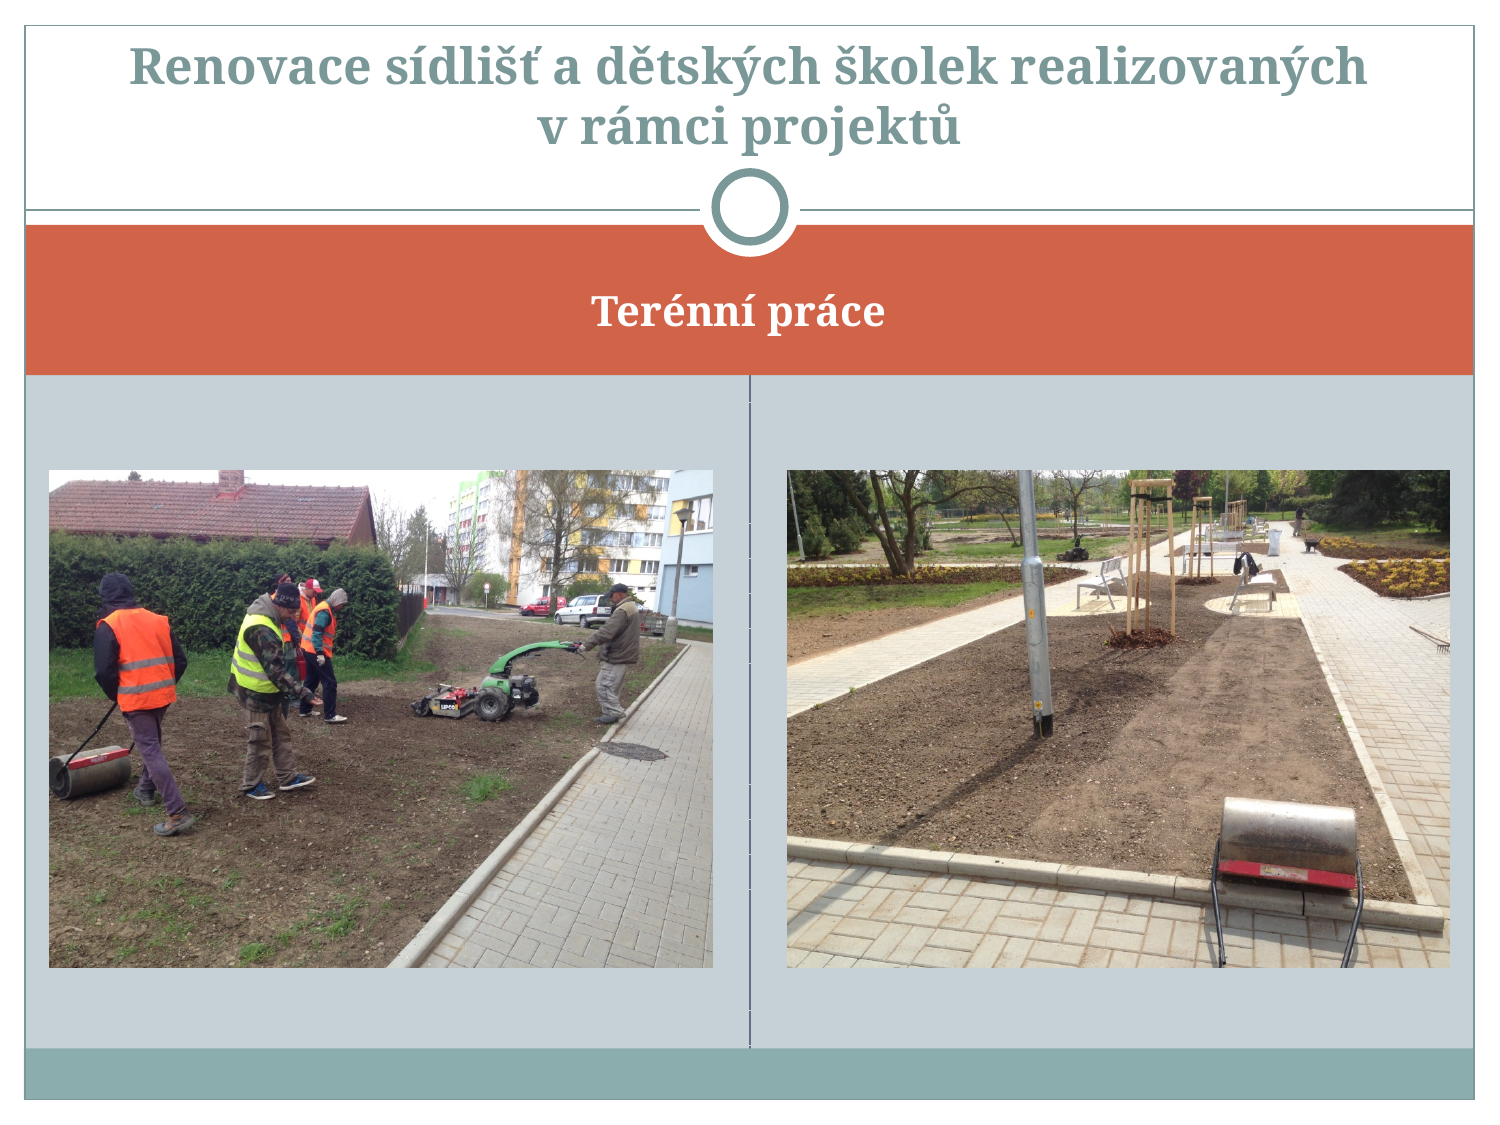

Renovace sídlišť a dětských školek realizovaných v rámci projektů
# Terénní práce